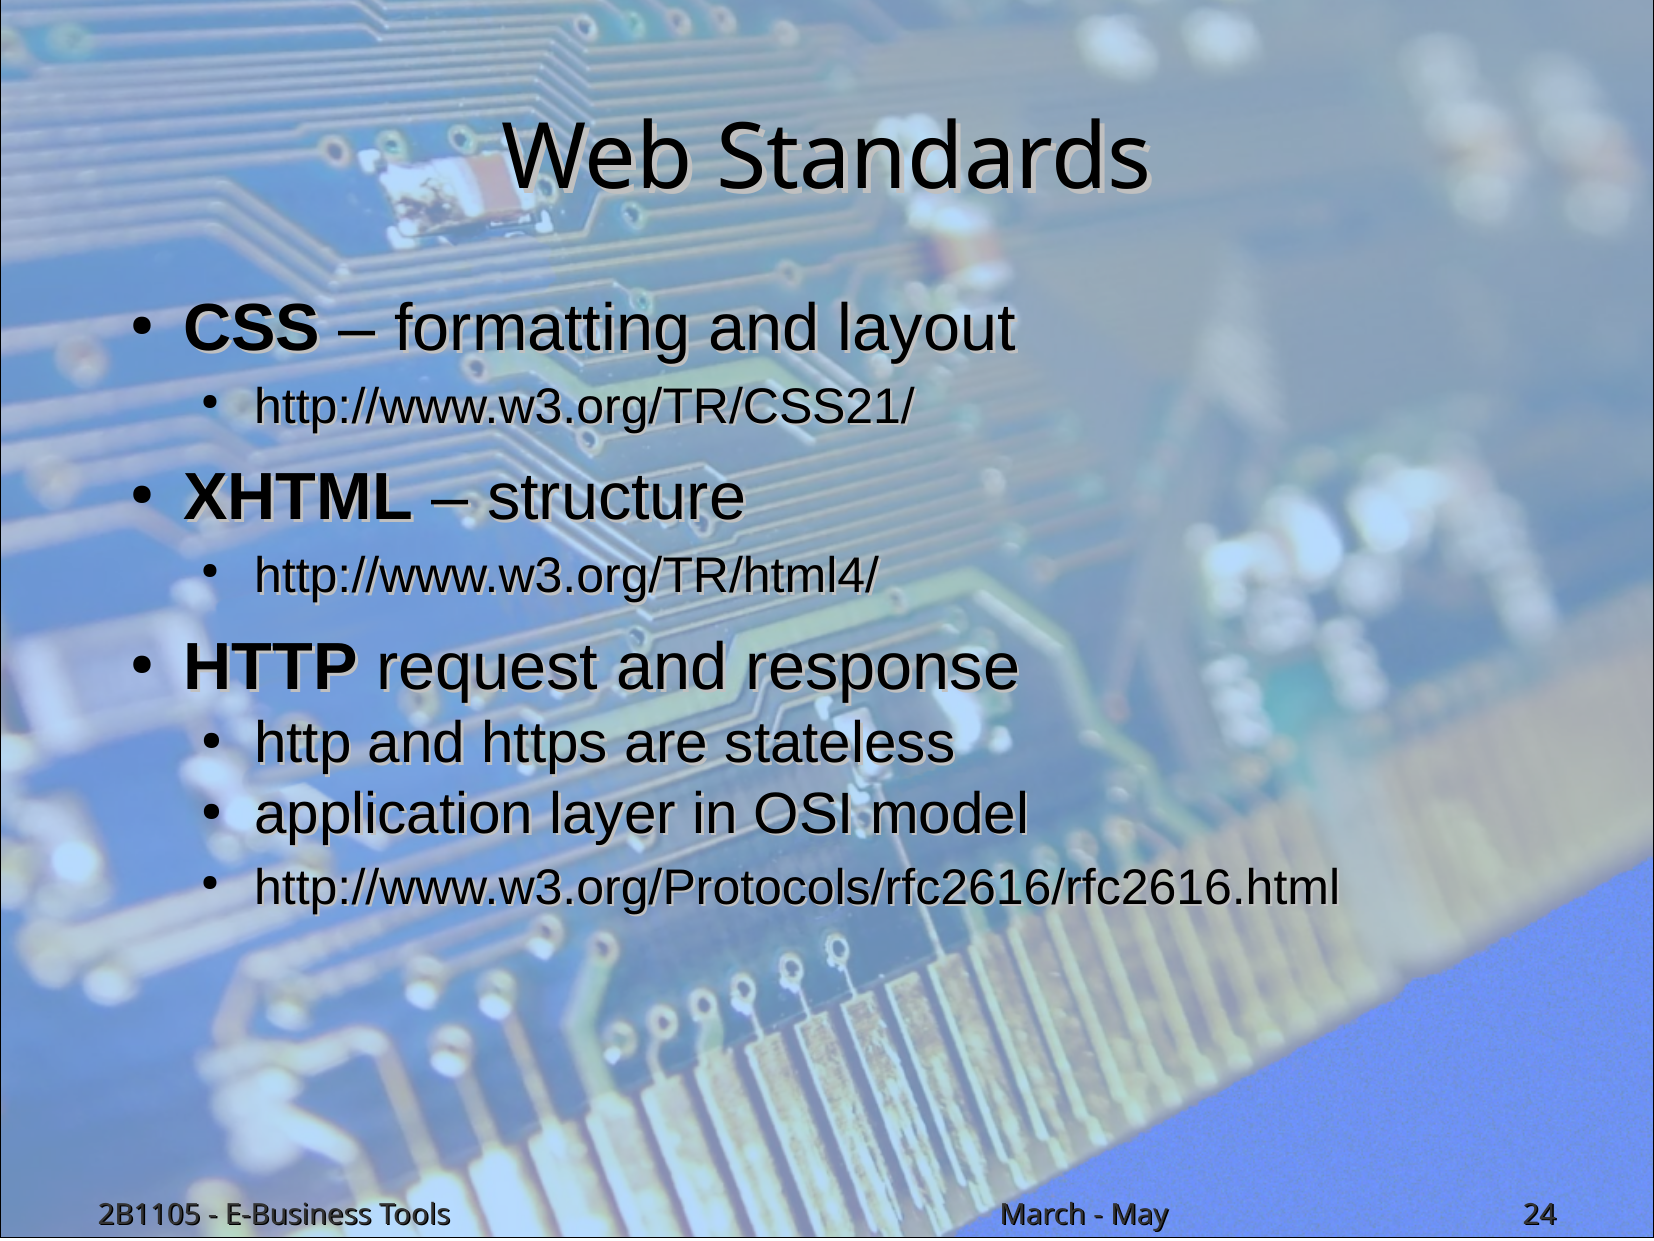

# Web Standards
CSS – formatting and layout
http://www.w3.org/TR/CSS21/
XHTML – structure
http://www.w3.org/TR/html4/
HTTP request and response
http and https are stateless
application layer in OSI model
http://www.w3.org/Protocols/rfc2616/rfc2616.html